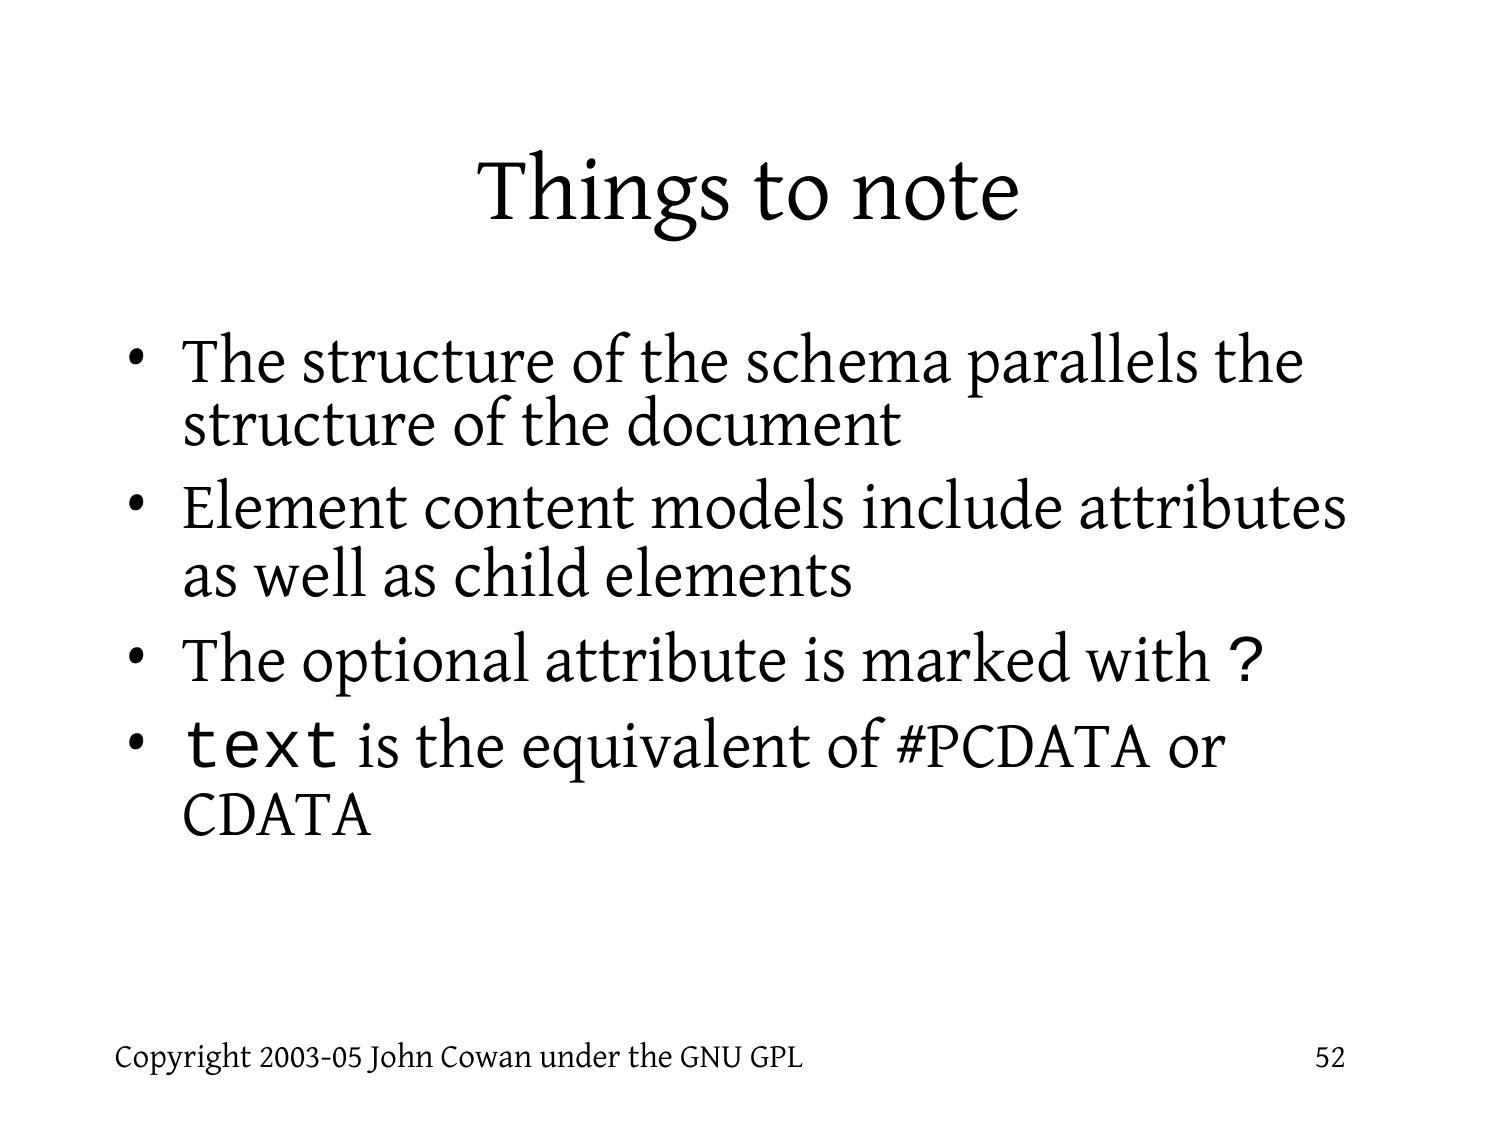

# Things to note
The structure of the schema parallels the structure of the document
Element content models include attributes as well as child elements
The optional attribute is marked with ?
text is the equivalent of #PCDATA or CDATA